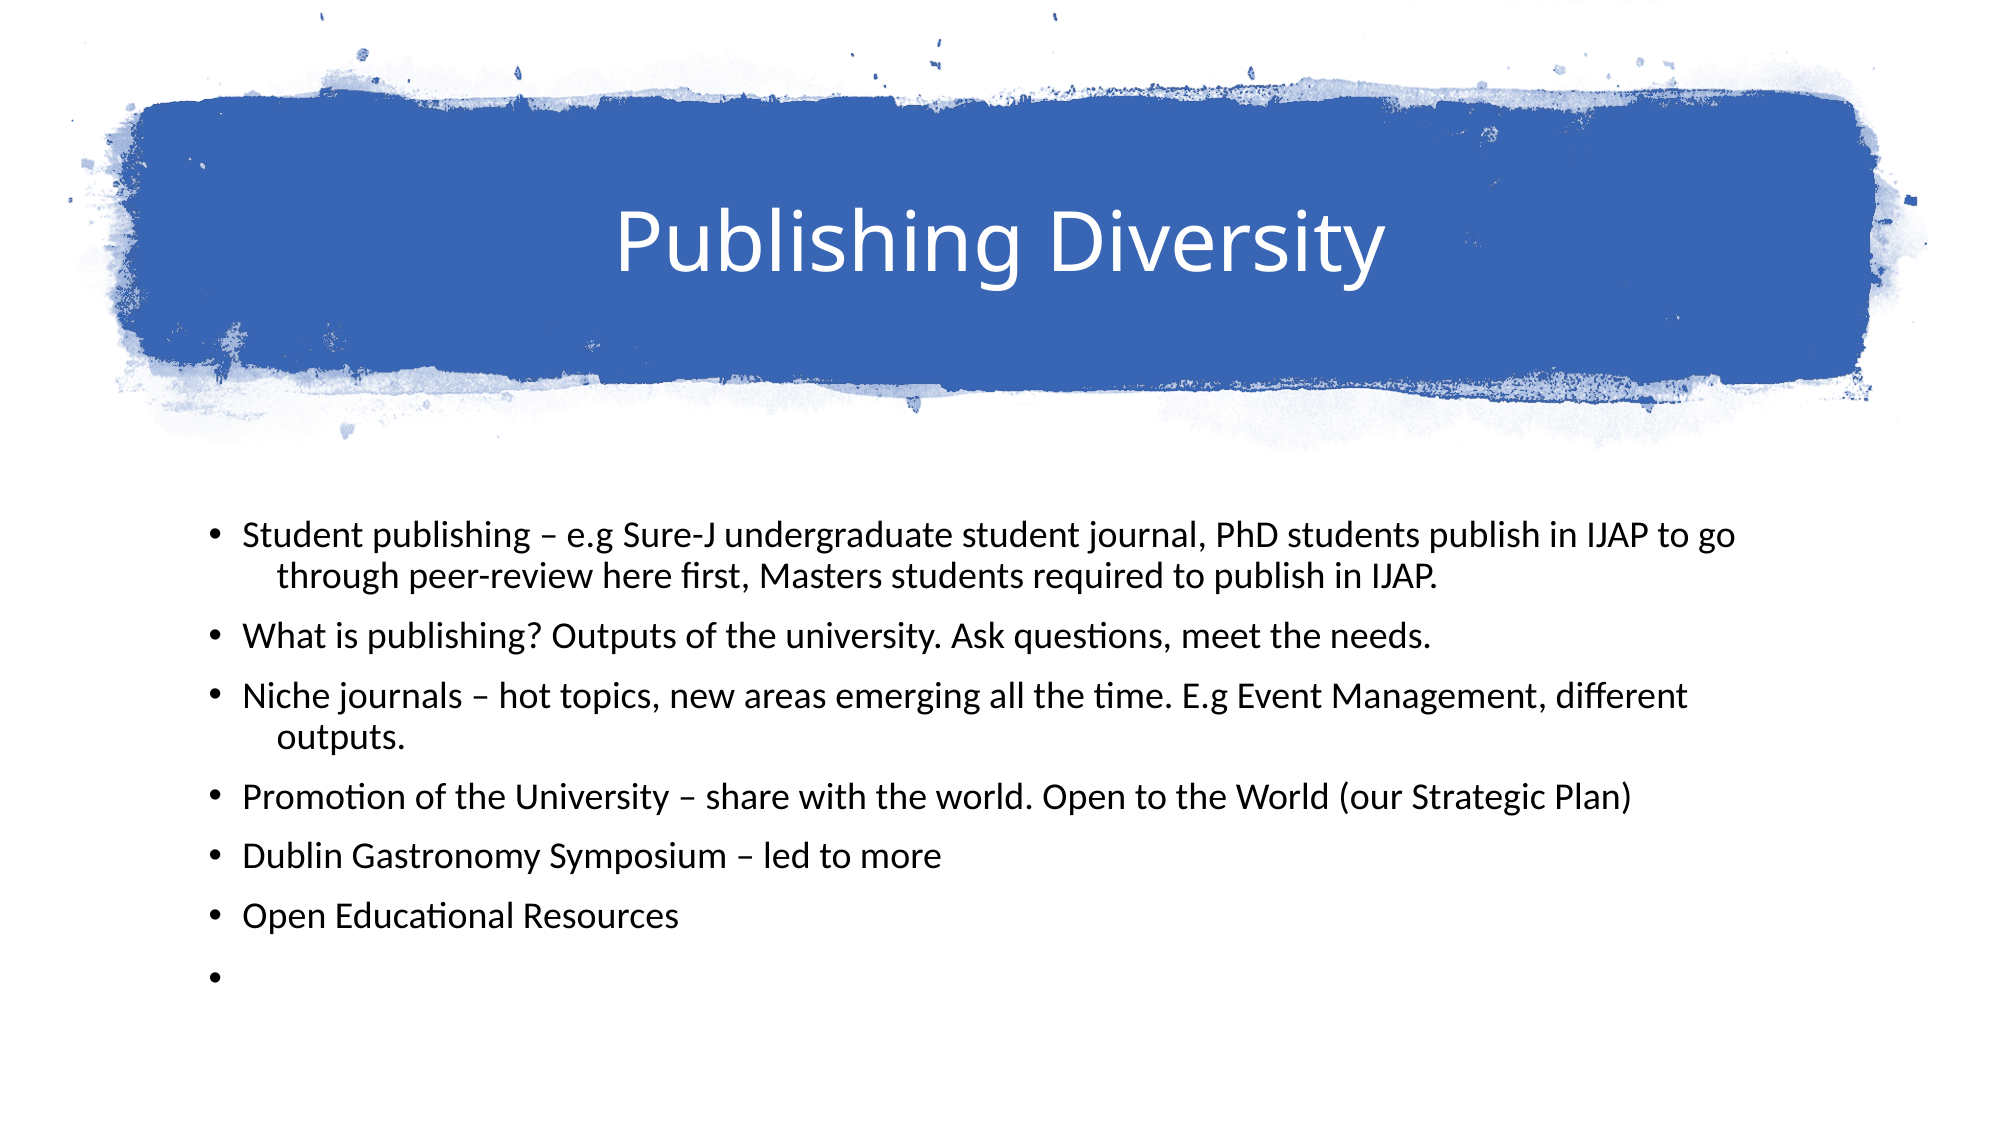

# Publishing Diversity
Student publishing – e.g Sure-J undergraduate student journal, PhD students publish in IJAP to go through peer-review here first, Masters students required to publish in IJAP.
What is publishing? Outputs of the university. Ask questions, meet the needs.
Niche journals – hot topics, new areas emerging all the time. E.g Event Management, different outputs.
Promotion of the University – share with the world. Open to the World (our Strategic Plan)
Dublin Gastronomy Symposium – led to more
Open Educational Resources